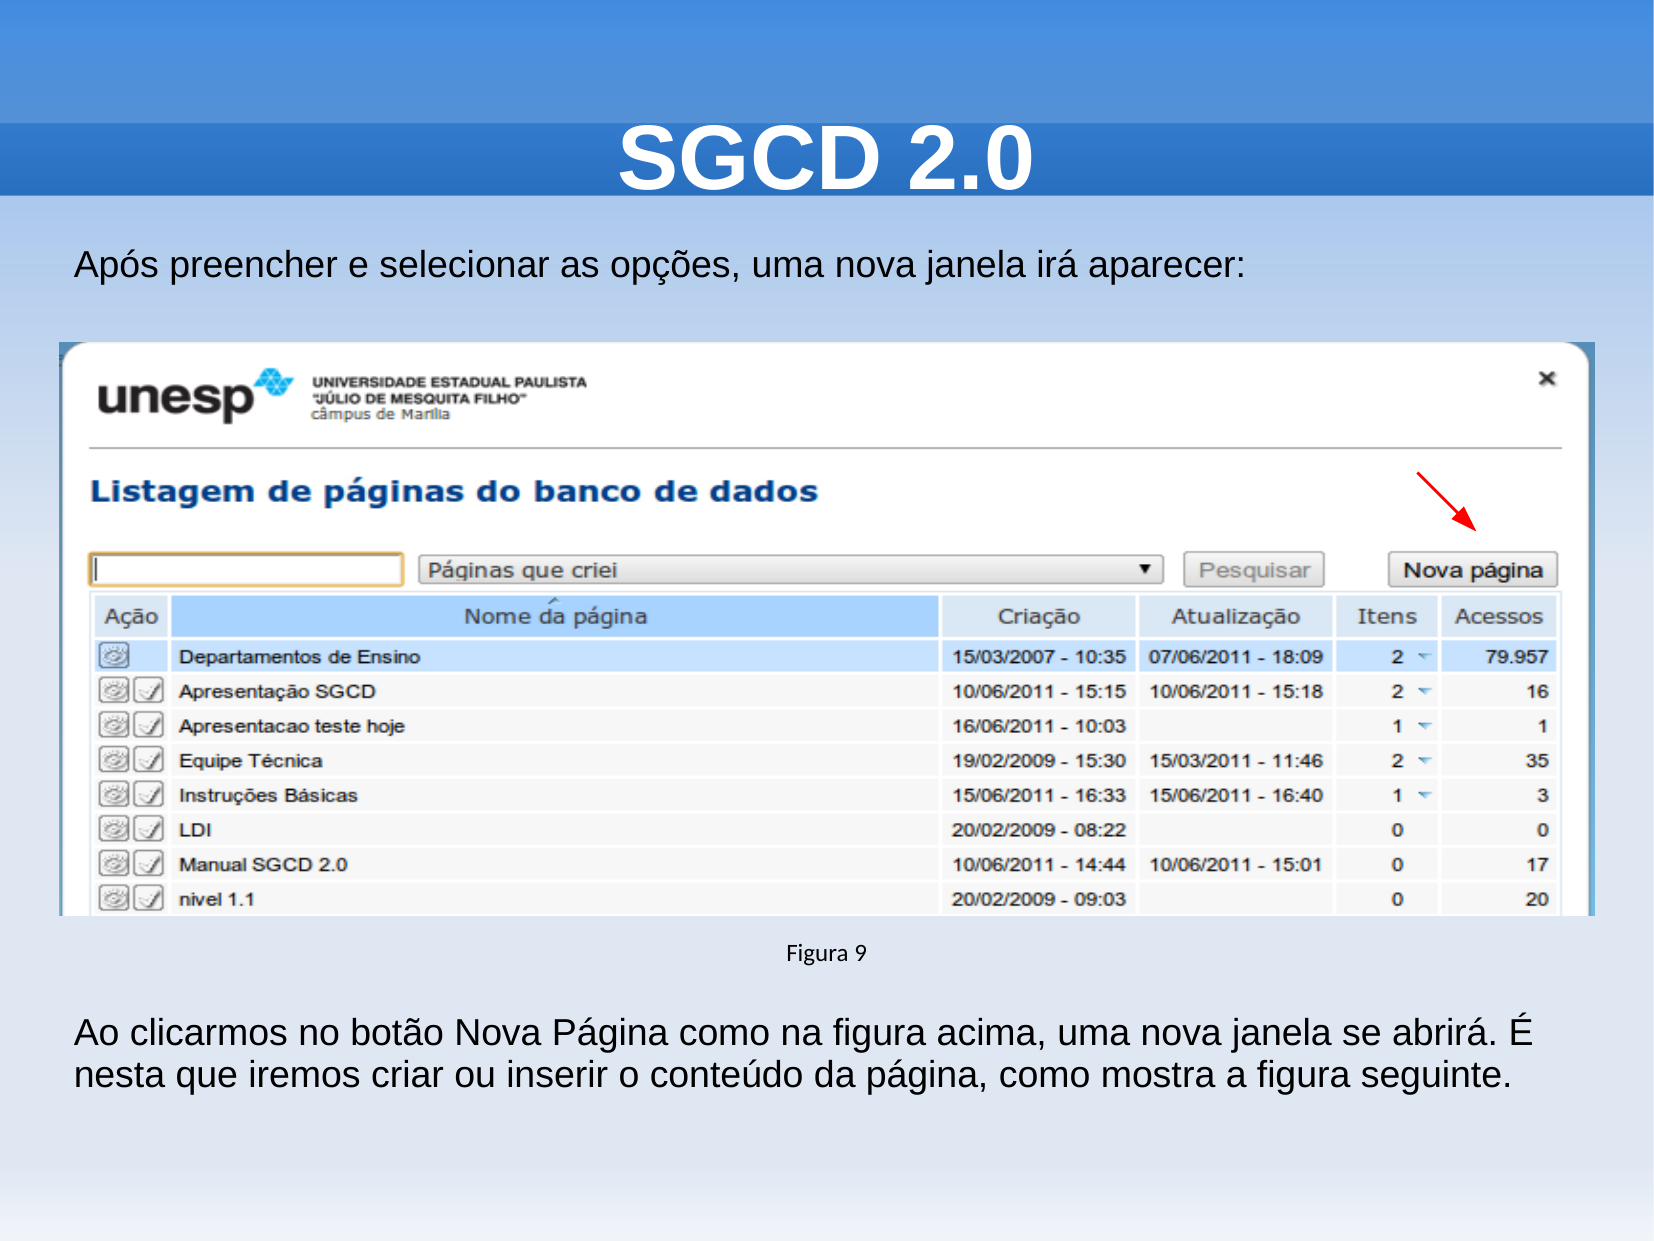

# SGCD 2.0
Após preencher e selecionar as opções, uma nova janela irá aparecer:
Figura 9
Ao clicarmos no botão Nova Página como na figura acima, uma nova janela se abrirá. É nesta que iremos criar ou inserir o conteúdo da página, como mostra a figura seguinte.